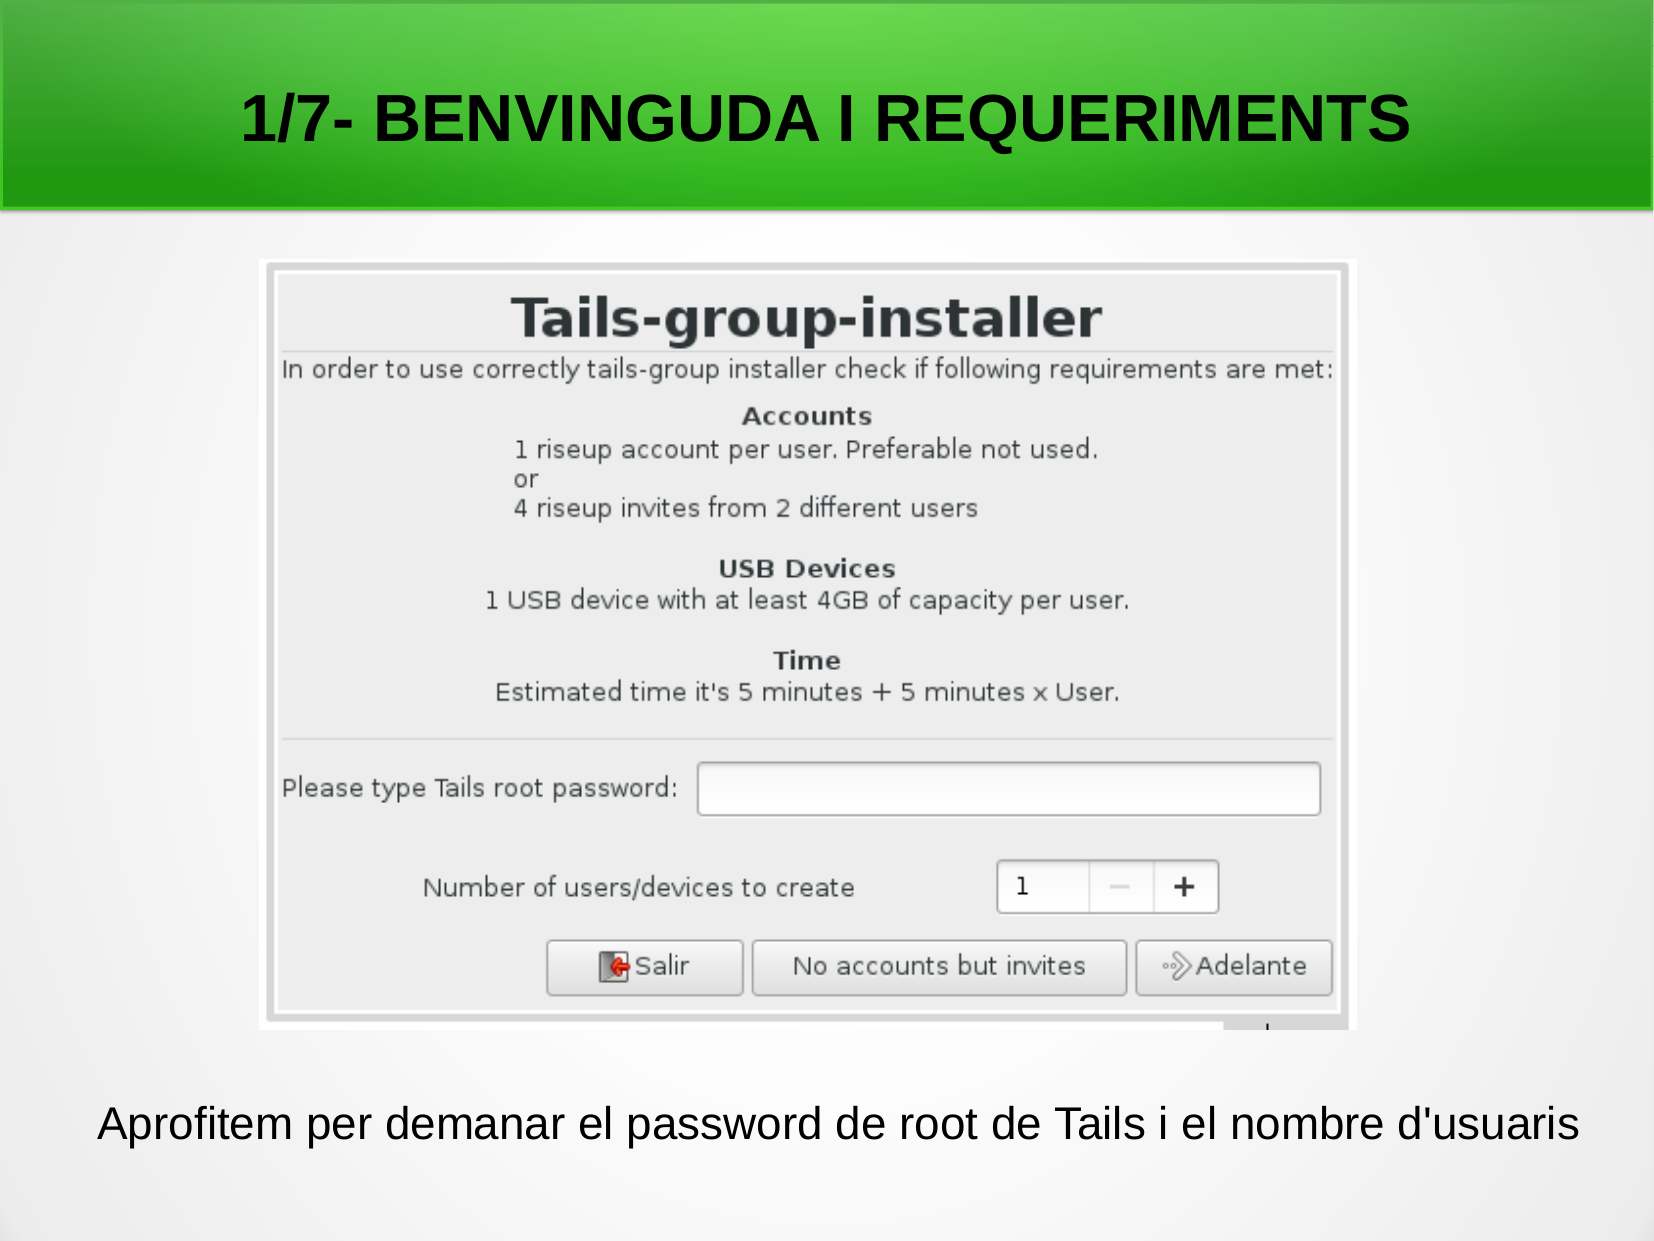

# 1/7- BENVINGUDA I REQUERIMENTS
Aprofitem per demanar el password de root de Tails i el nombre d'usuaris